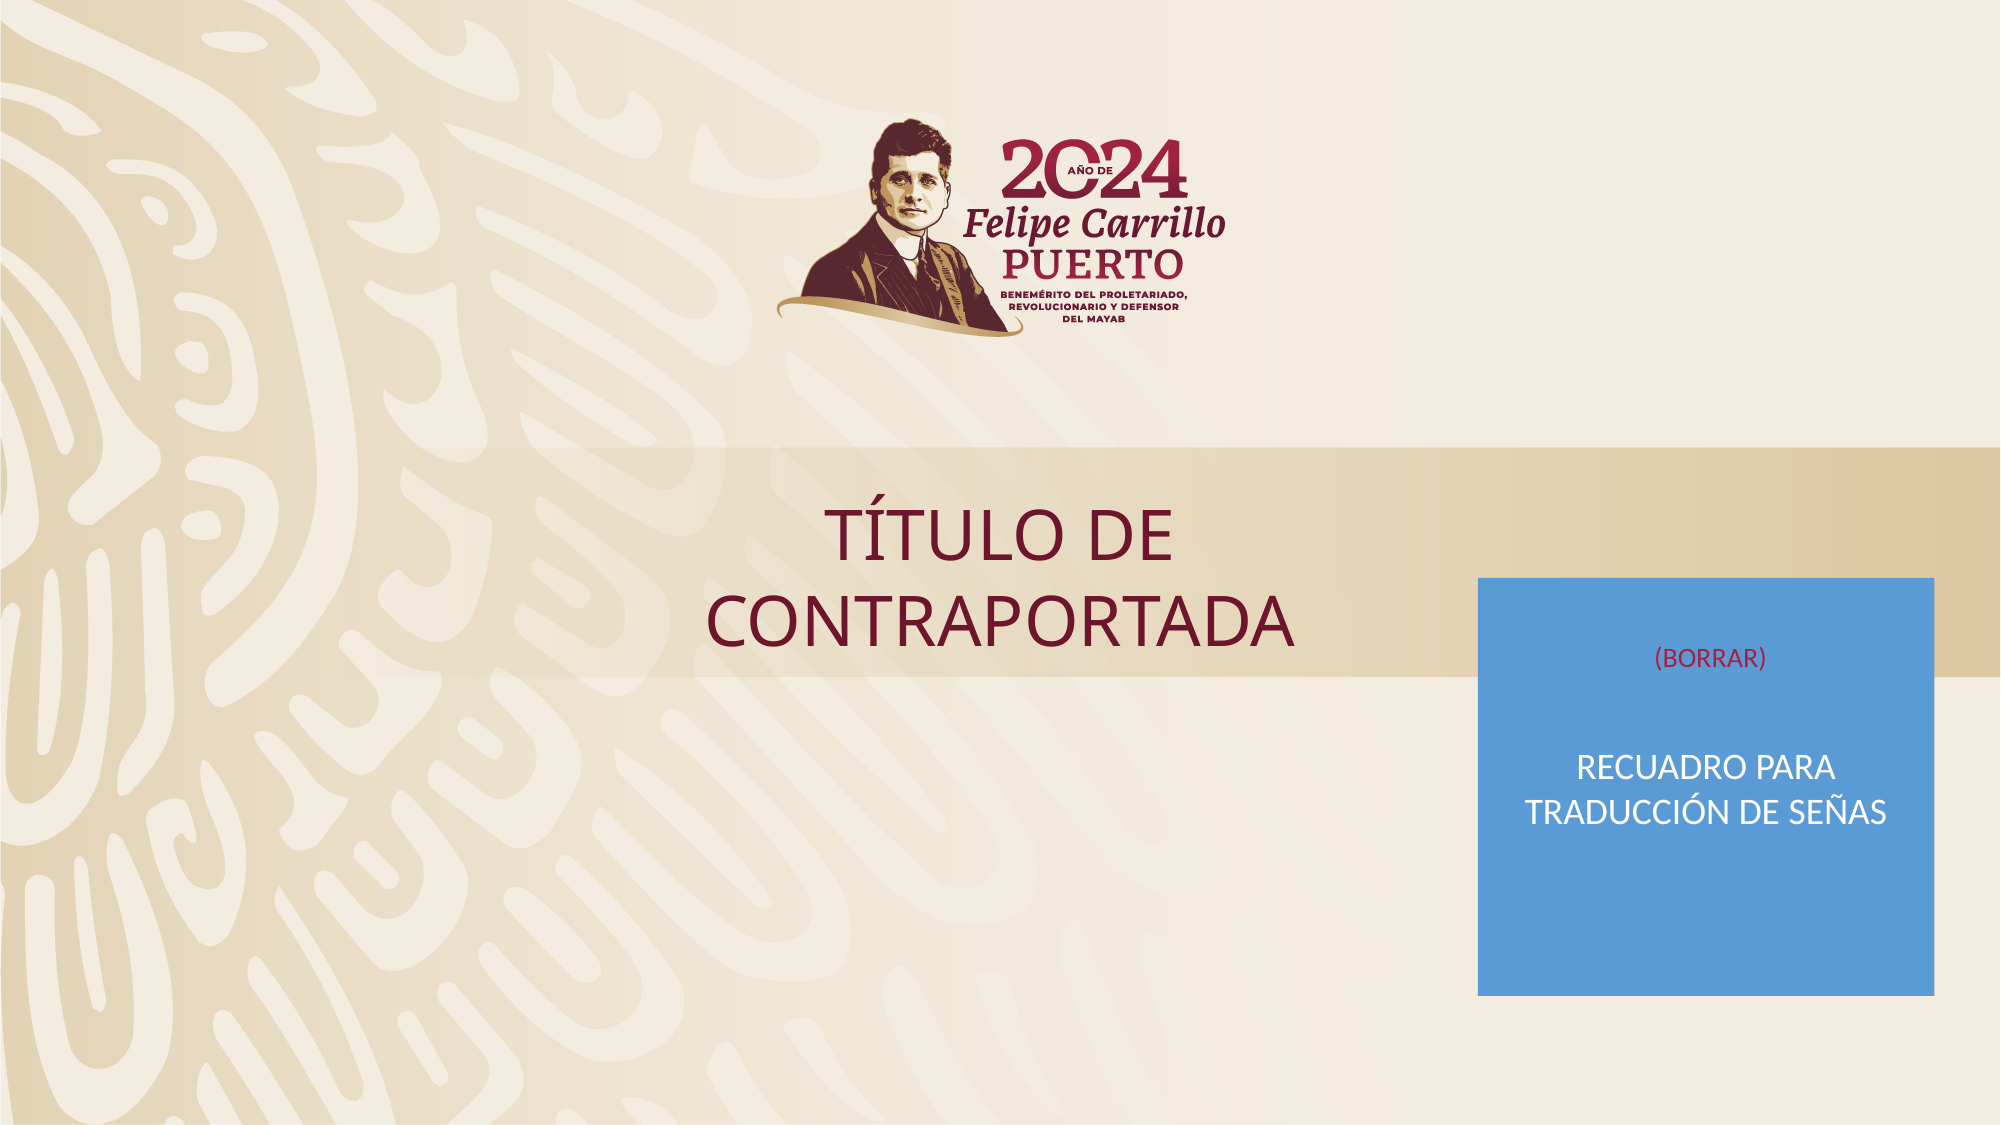

# TÍTULO DE CONTRAPORTADA
RECUADRO PARA TRADUCCIÓN DE SEÑAS
(BORRAR)